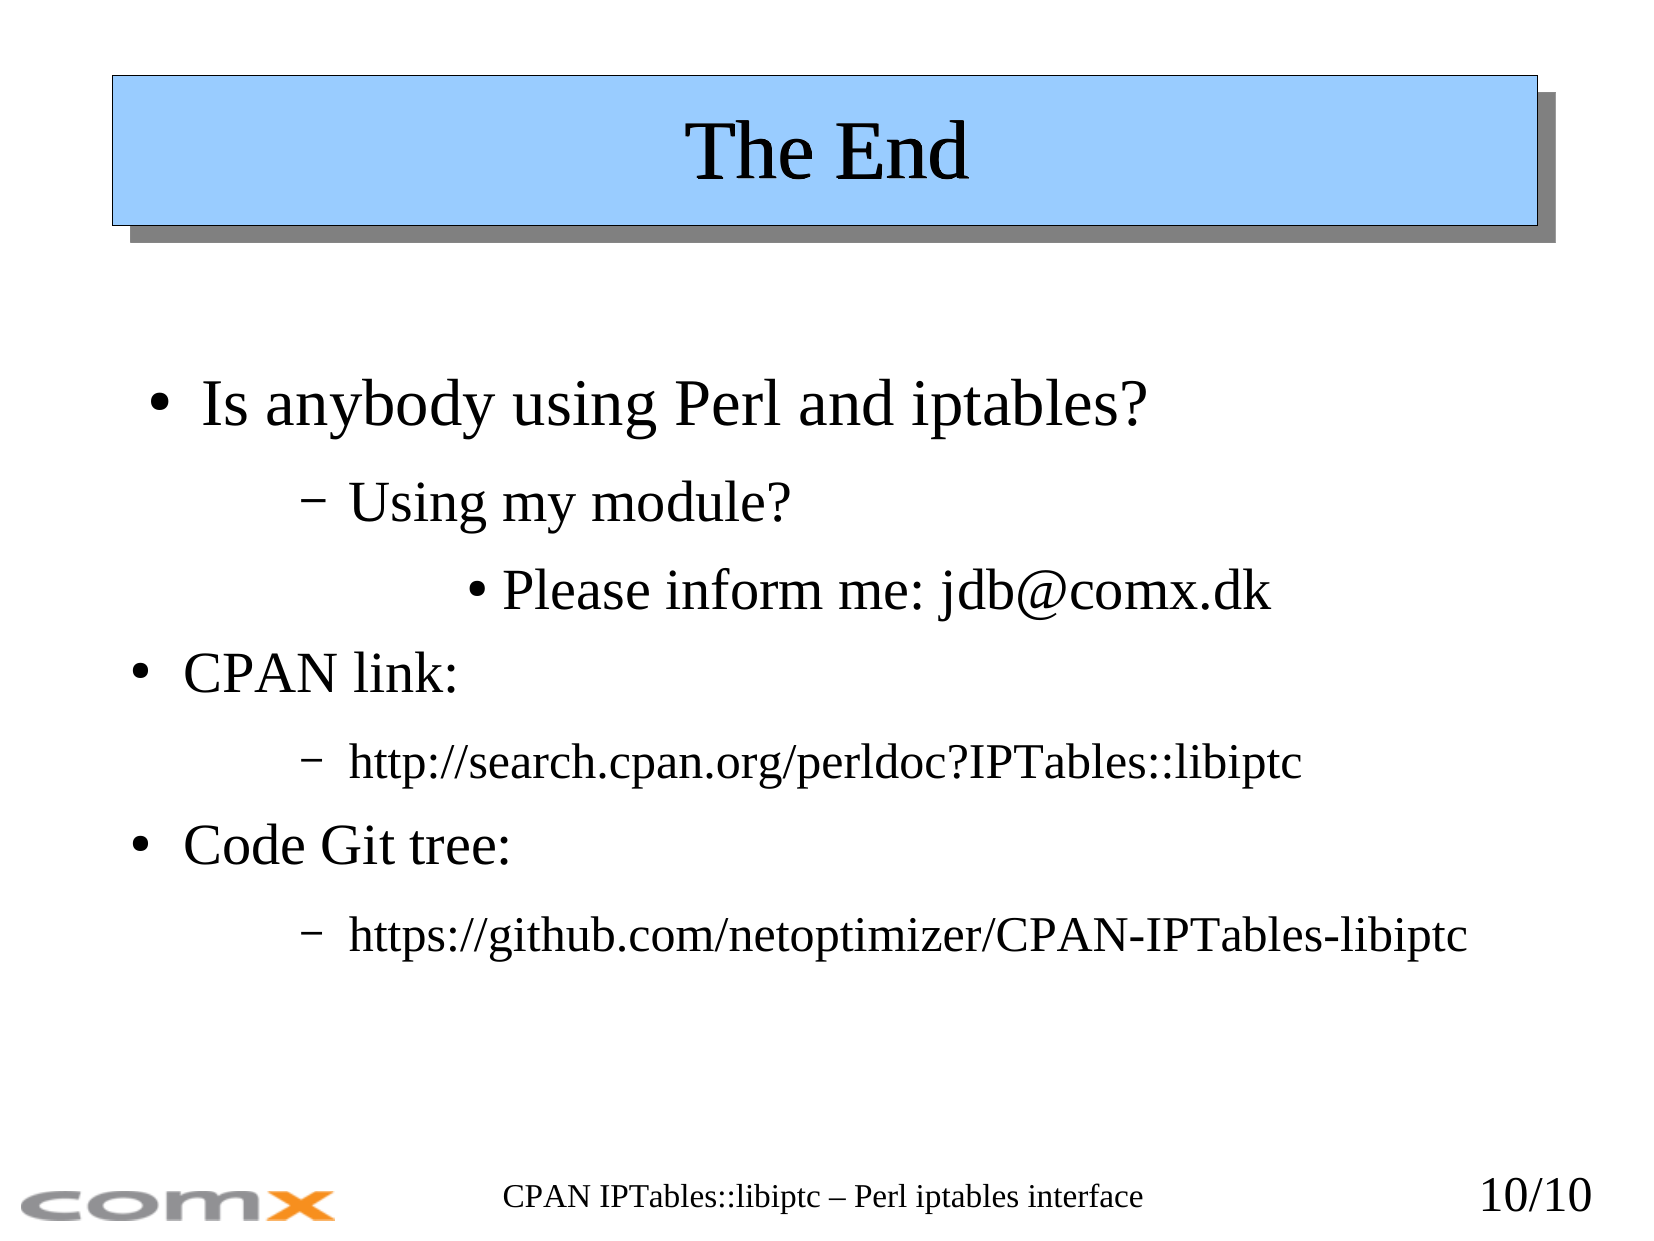

# The End
Is anybody using Perl and iptables?
Using my module?
Please inform me: jdb@comx.dk
CPAN link:
http://search.cpan.org/perldoc?IPTables::libiptc
Code Git tree:
https://github.com/netoptimizer/CPAN-IPTables-libiptc